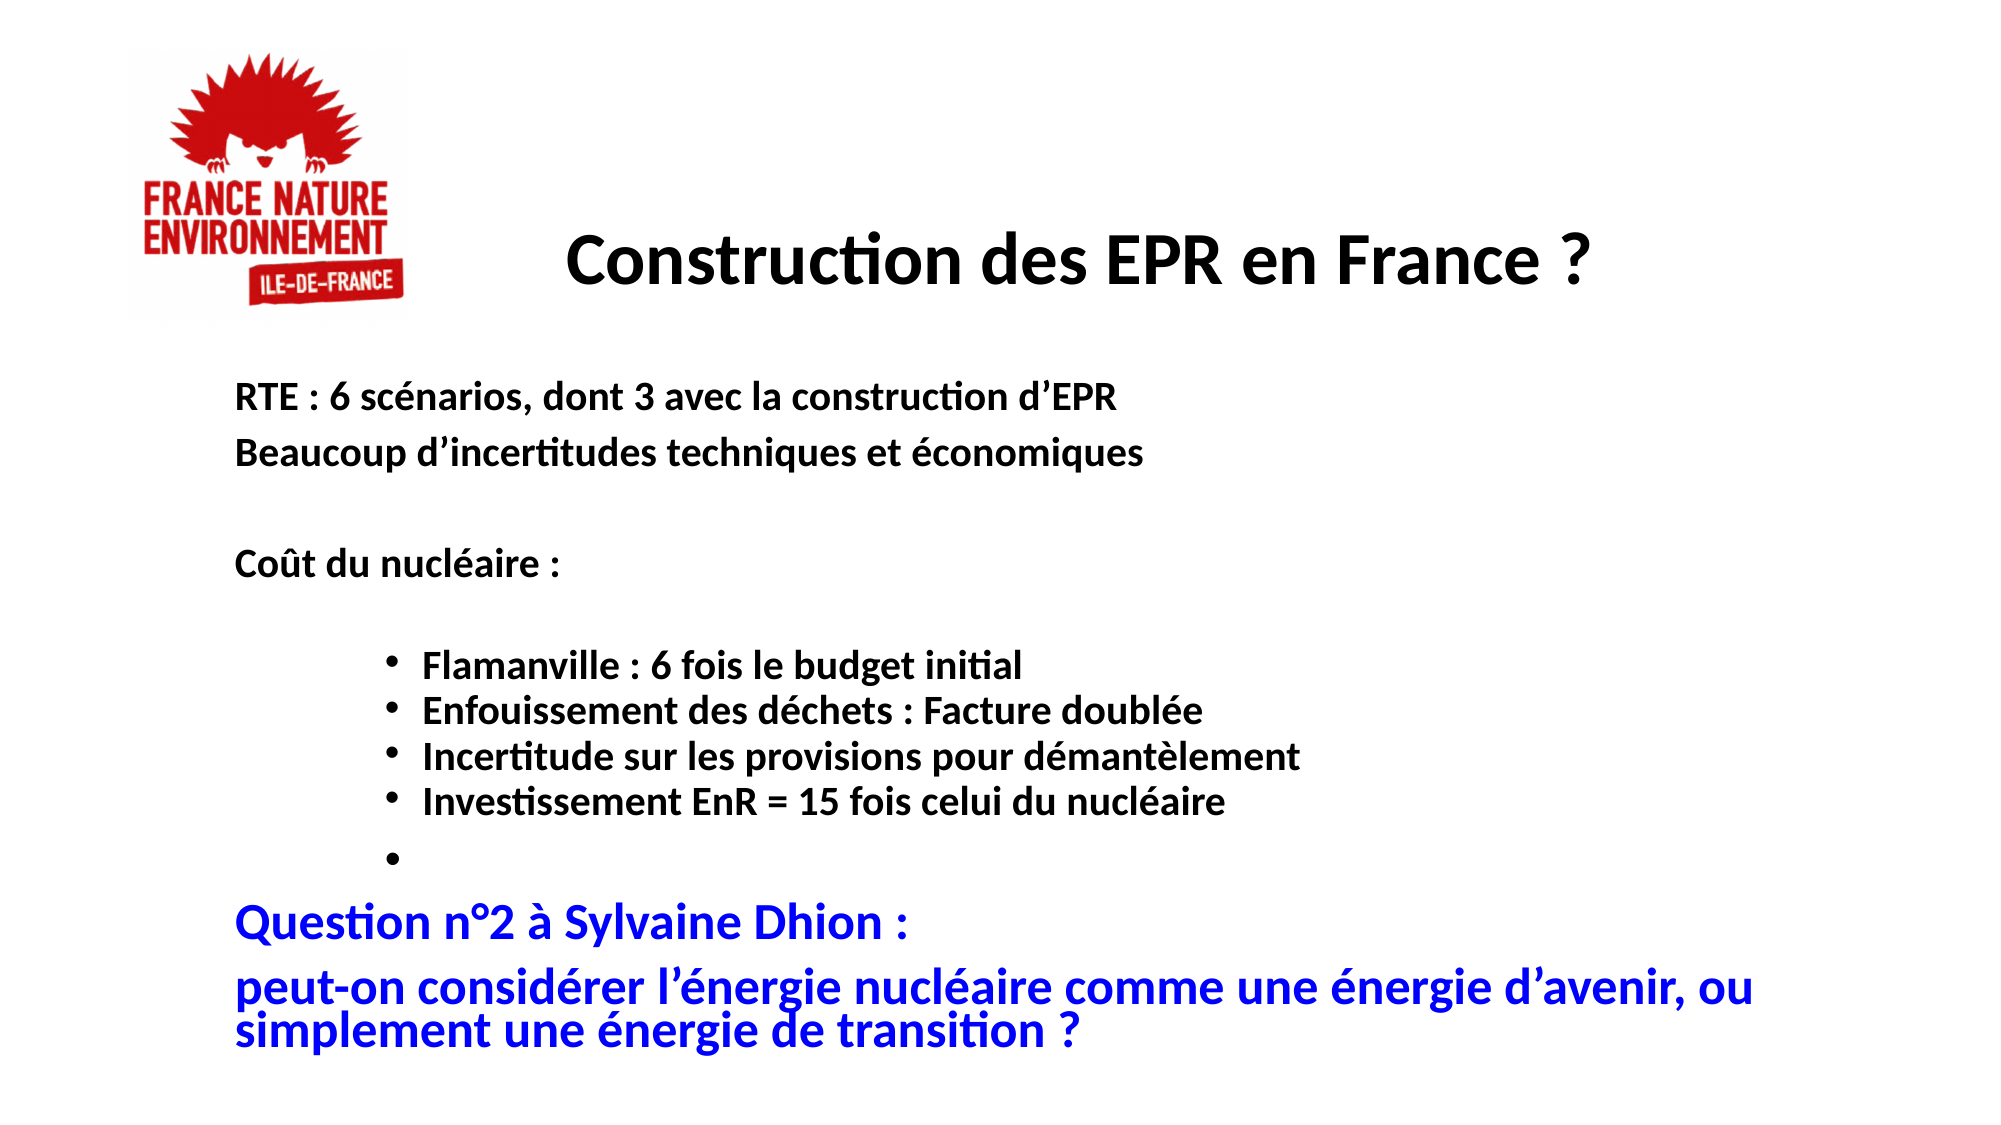

Construction des EPR en France ?
RTE : 6 scénarios, dont 3 avec la construction d’EPR
Beaucoup d’incertitudes techniques et économiques
Coût du nucléaire :
Flamanville : 6 fois le budget initial
Enfouissement des déchets : Facture doublée
Incertitude sur les provisions pour démantèlement
Investissement EnR = 15 fois celui du nucléaire
Question n°2 à Sylvaine Dhion :
peut-on considérer l’énergie nucléaire comme une énergie d’avenir, ou simplement une énergie de transition ?